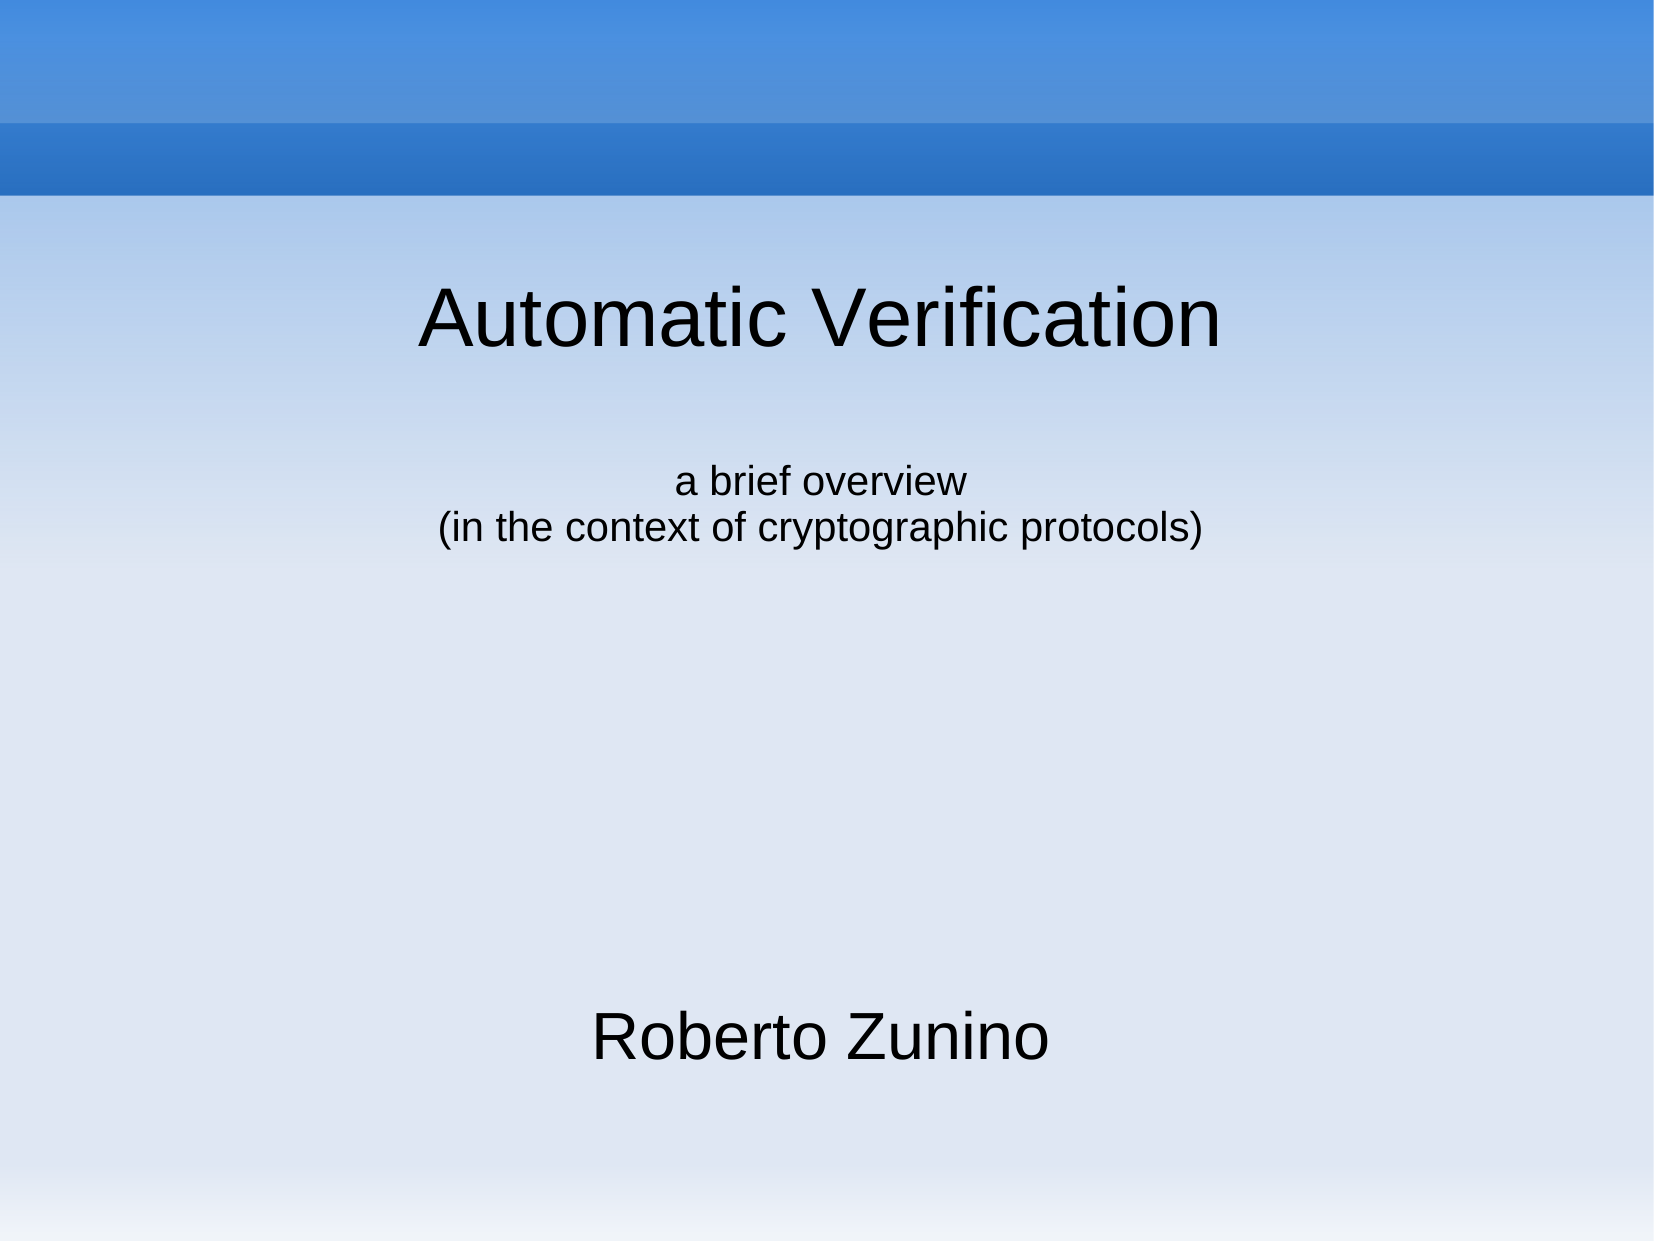

# Automatic Verification a brief overview
(in the context of cryptographic protocols)
Roberto Zunino